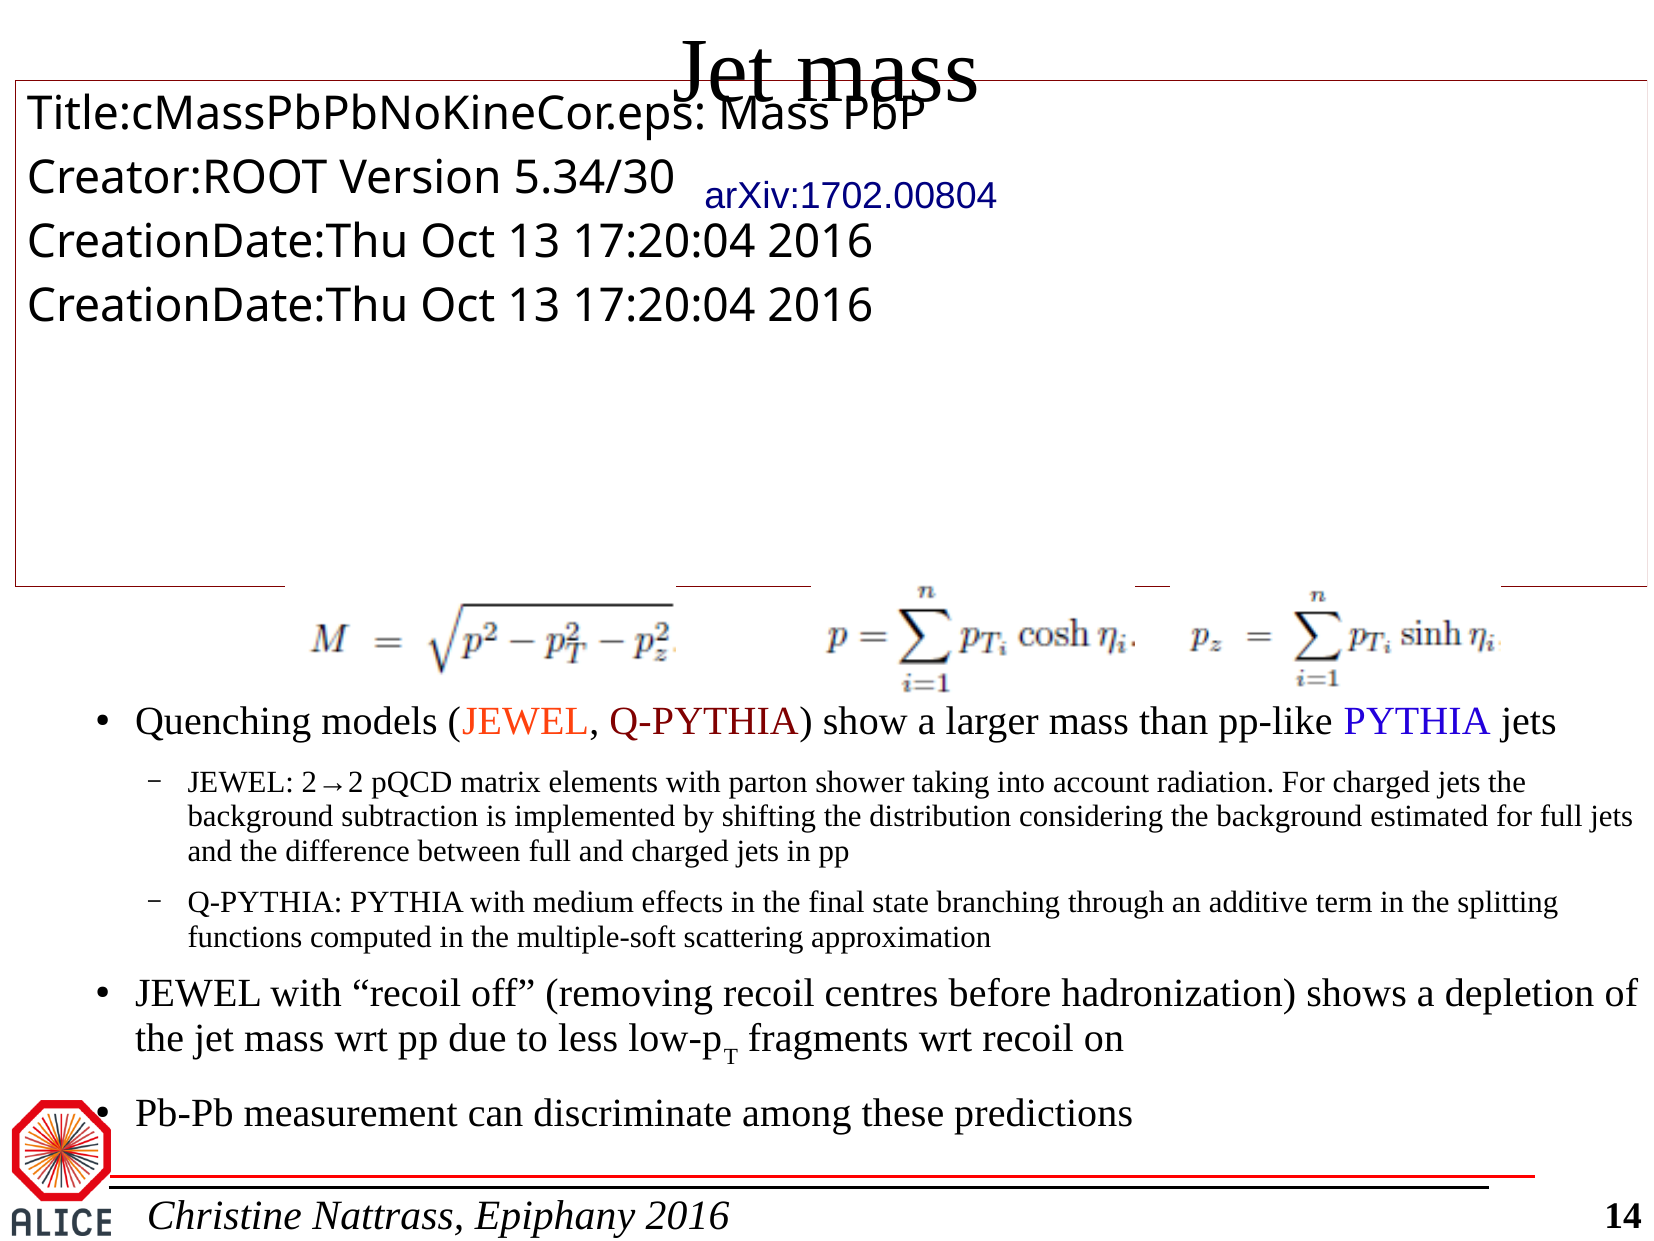

# Jet mass
arXiv:1702.00804
Quenching models (JEWEL, Q-PYTHIA) show a larger mass than pp-like PYTHIA jets
JEWEL: 2→2 pQCD matrix elements with parton shower taking into account radiation. For charged jets the background subtraction is implemented by shifting the distribution considering the background estimated for full jets and the difference between full and charged jets in pp
Q-PYTHIA: PYTHIA with medium effects in the final state branching through an additive term in the splitting functions computed in the multiple-soft scattering approximation
JEWEL with “recoil off” (removing recoil centres before hadronization) shows a depletion of the jet mass wrt pp due to less low-pT fragments wrt recoil on
Pb-Pb measurement can discriminate among these predictions